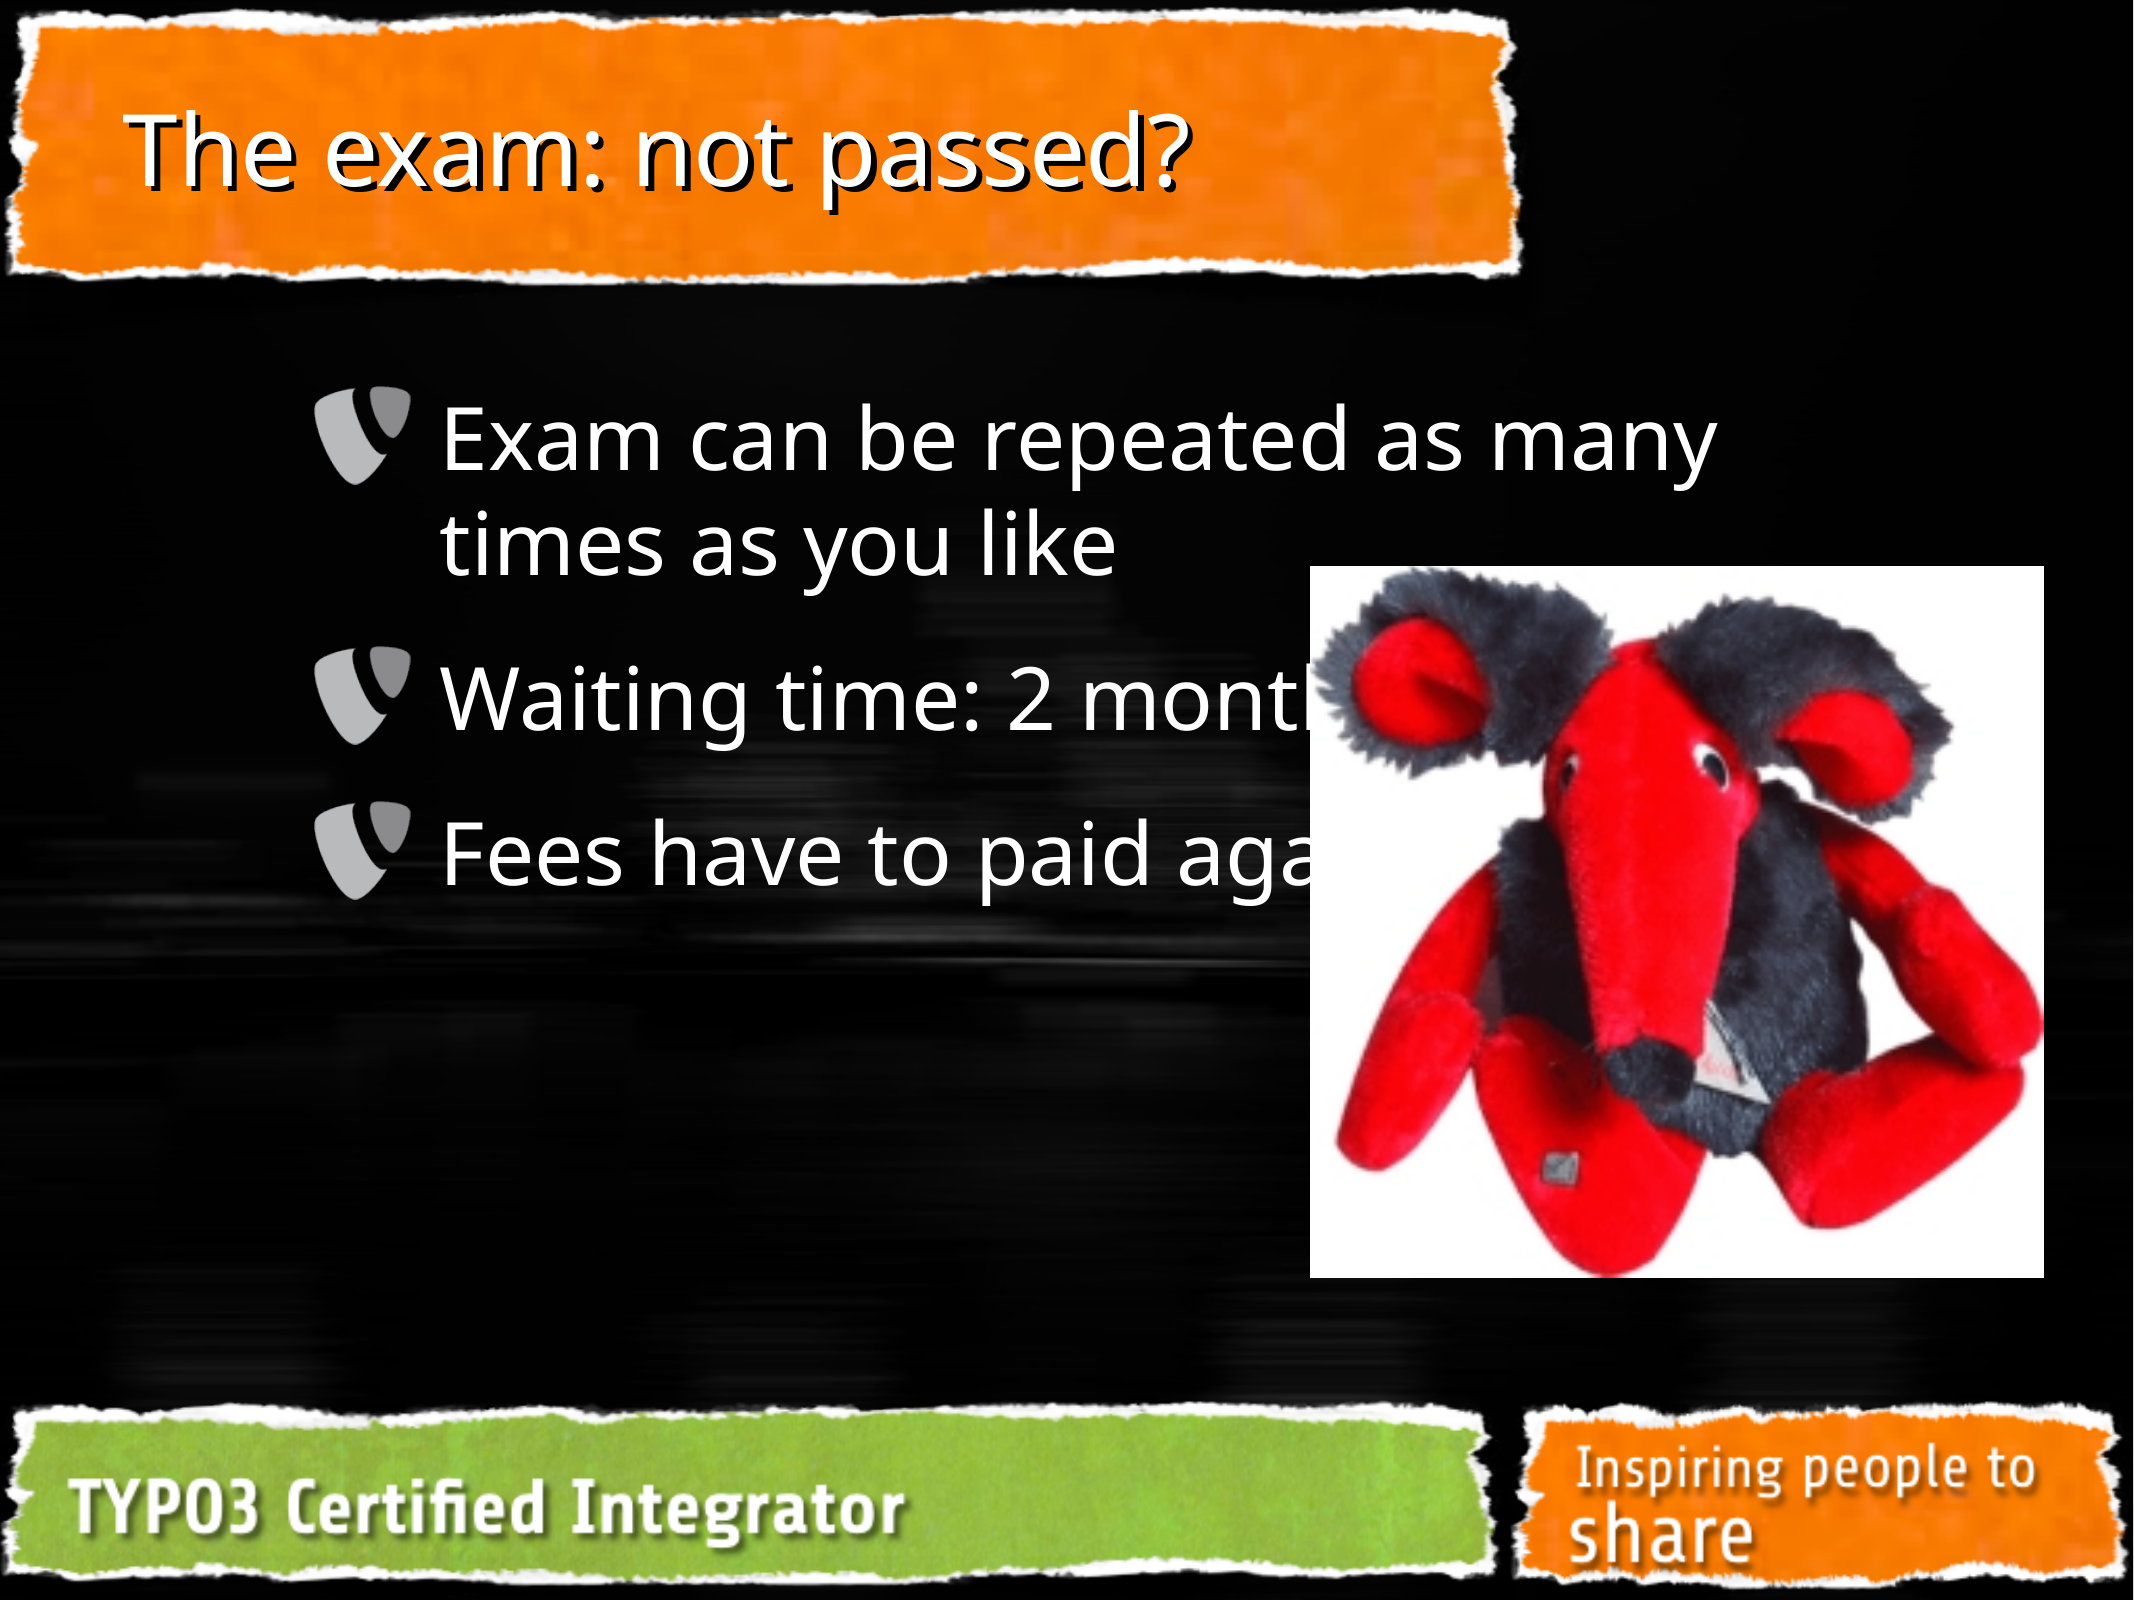

# The exam: not passed?
Exam can be repeated as many
times as you like
Waiting time: 2 months
Fees have to paid again